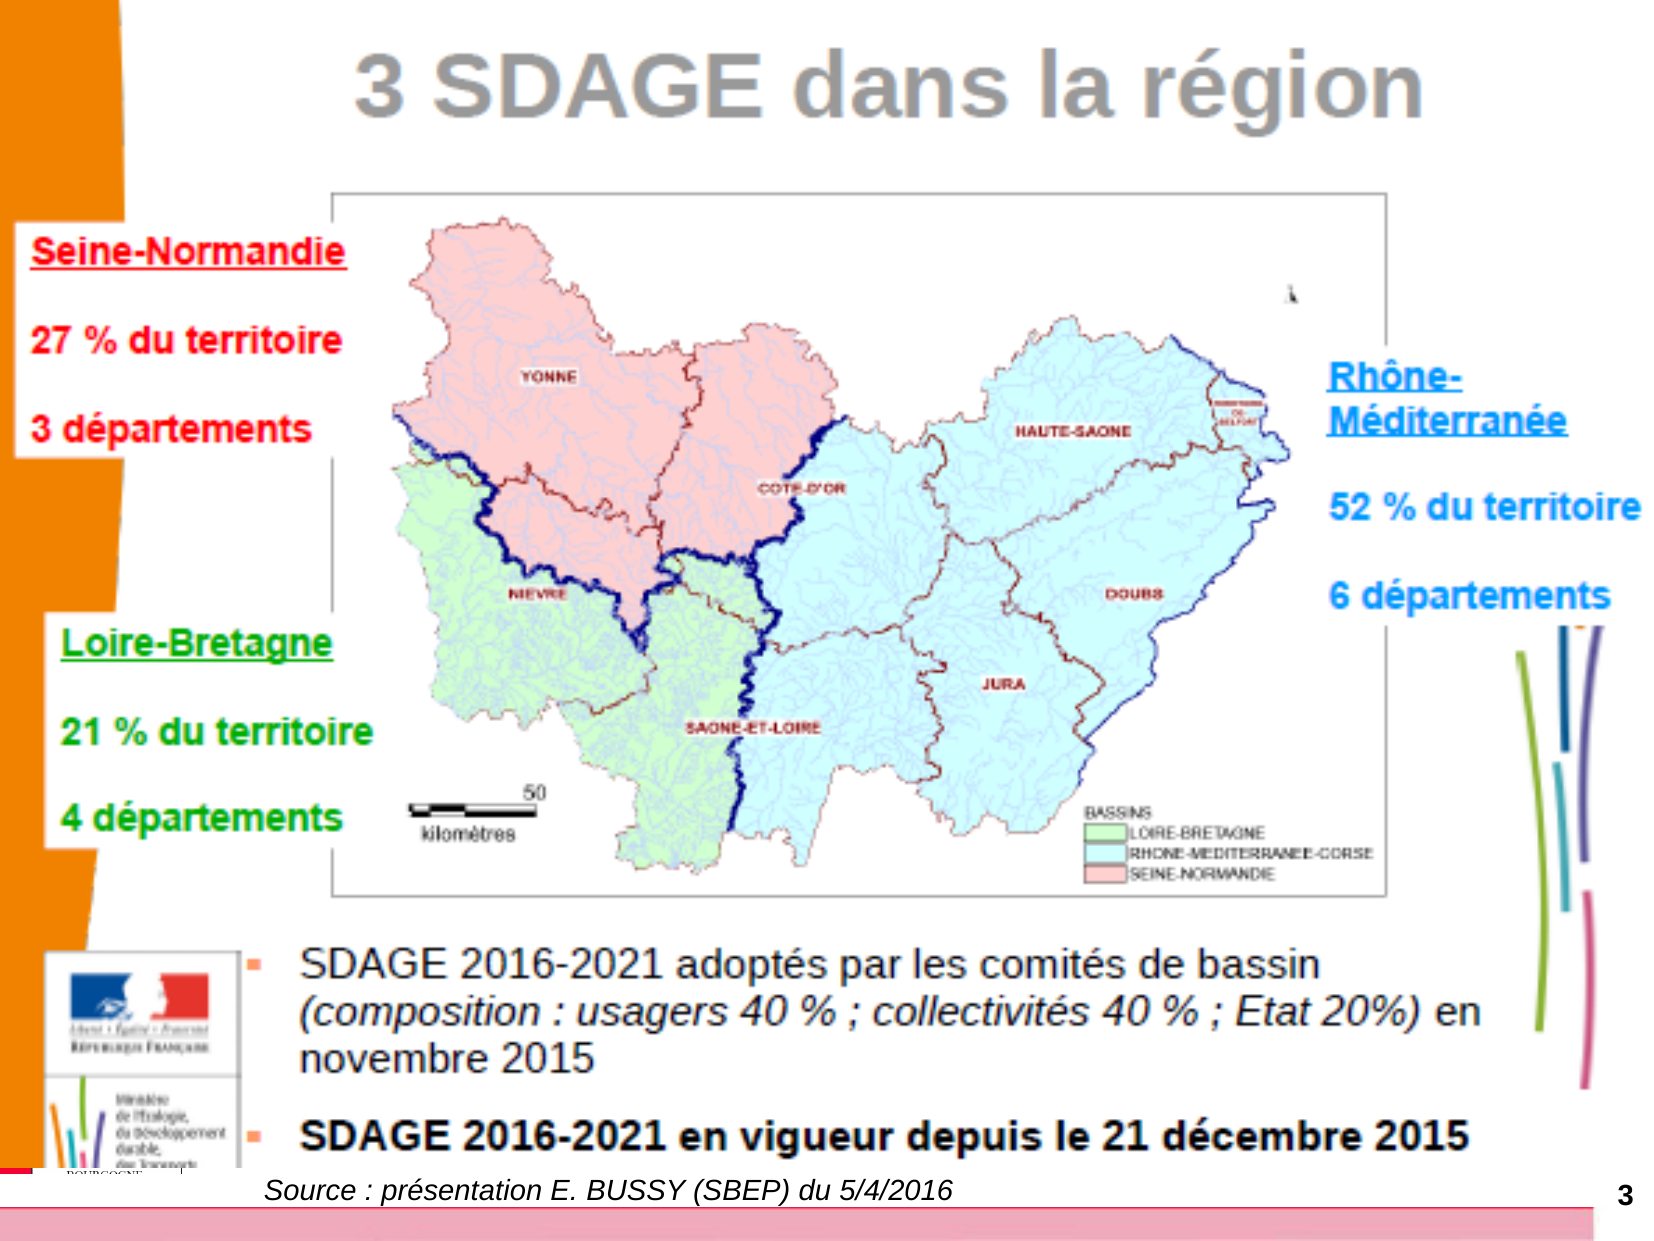

Source : présentation E. BUSSY (SBEP) du 5/4/2016
3